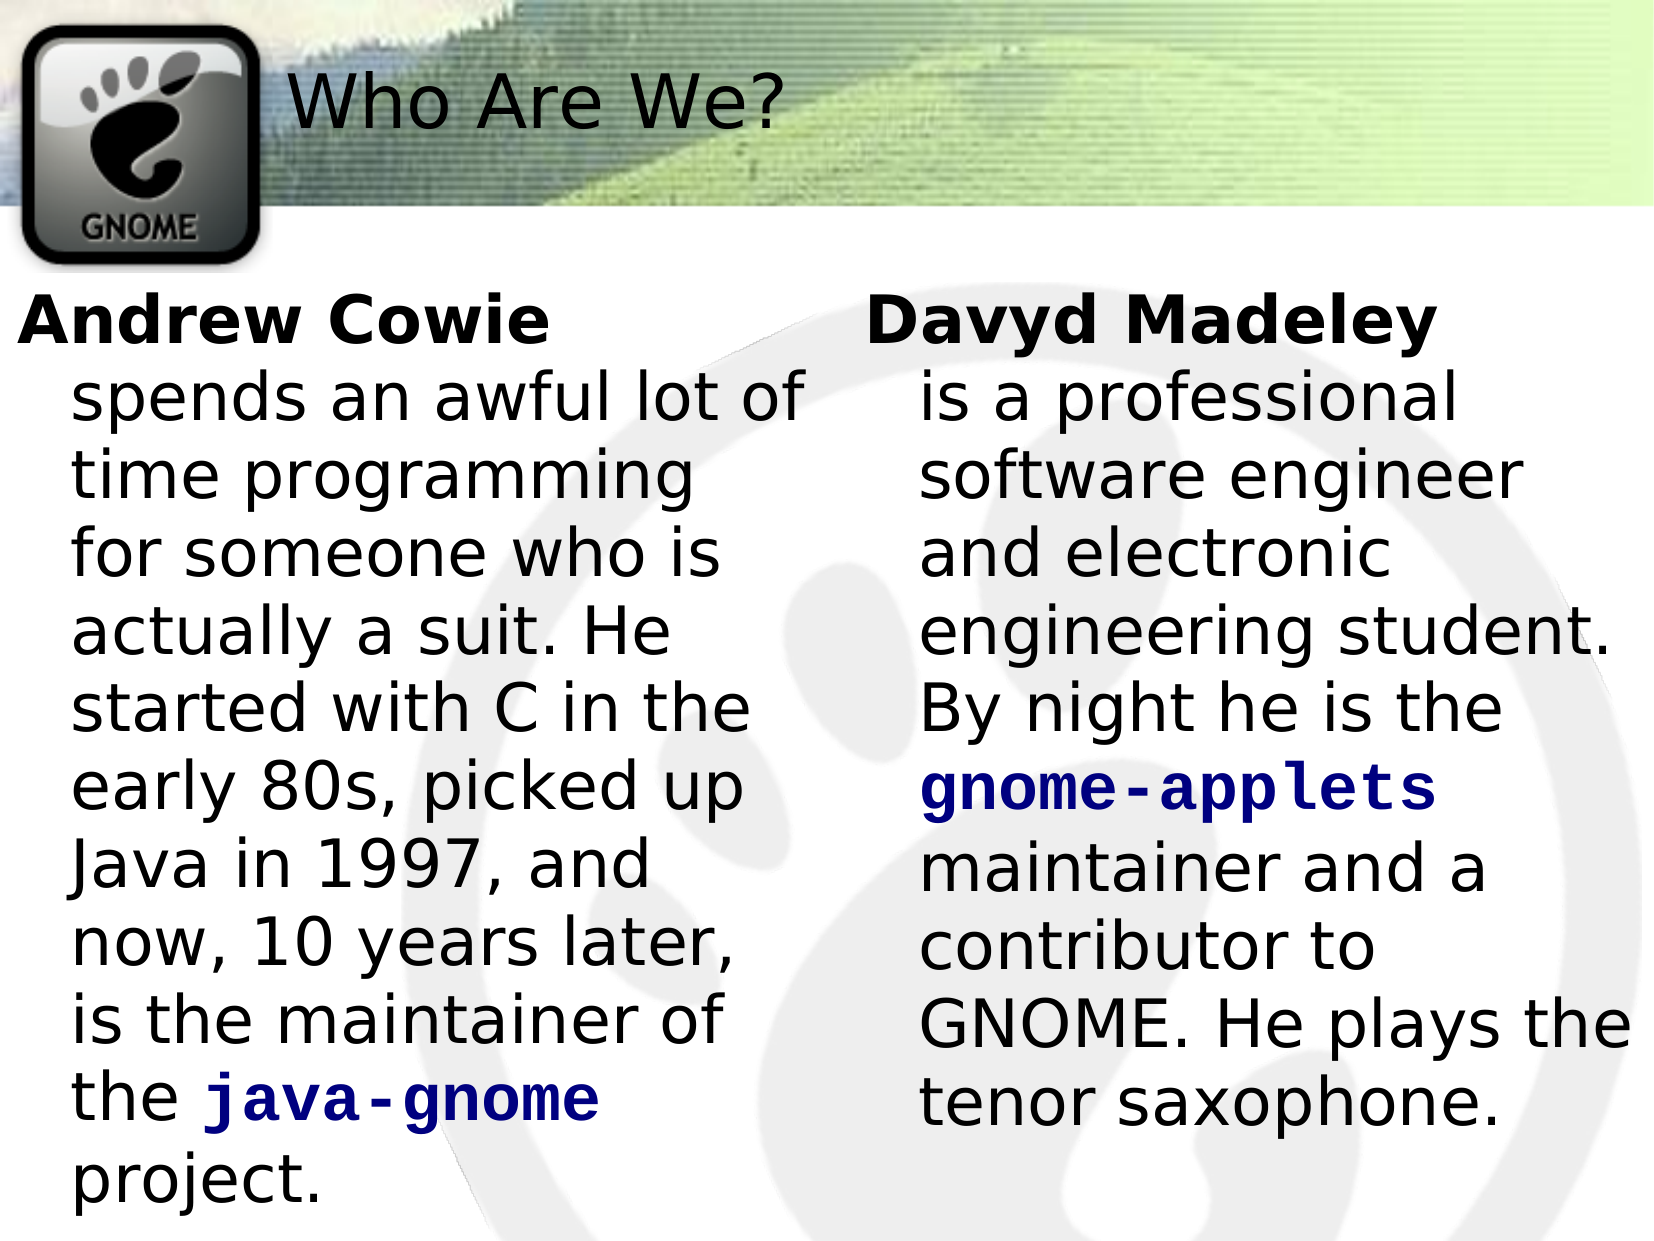

# Who Are We?
Andrew Cowie
spends an awful lot of time programming for someone who is actually a suit. He started with C in the early 80s, picked up Java in 1997, and now, 10 years later, is the maintainer of the java-gnome project.
Davyd Madeley
is a professional software engineer and electronic engineering student. By night he is the gnome-applets maintainer and a contributor to GNOME. He plays the tenor saxophone.